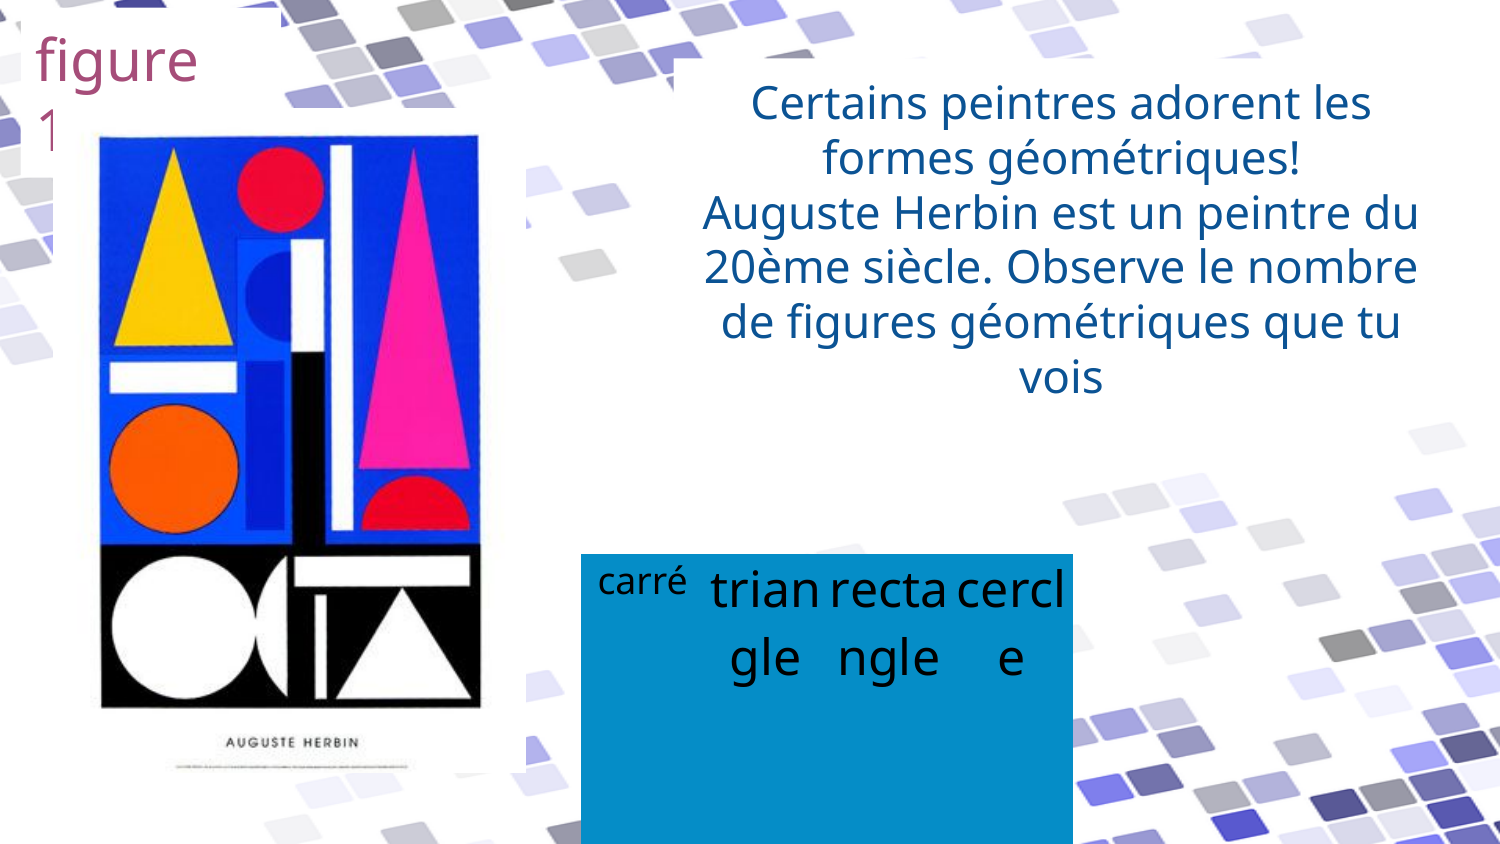

figure 14
Certains peintres adorent les formes géométriques!
Auguste Herbin est un peintre du 20ème siècle. Observe le nombre de figures géométriques que tu vois
Pour insérer une image, clique droit copier/ coller
| carré | triangle | rectangle | cercle |
| --- | --- | --- | --- |
| | | | |